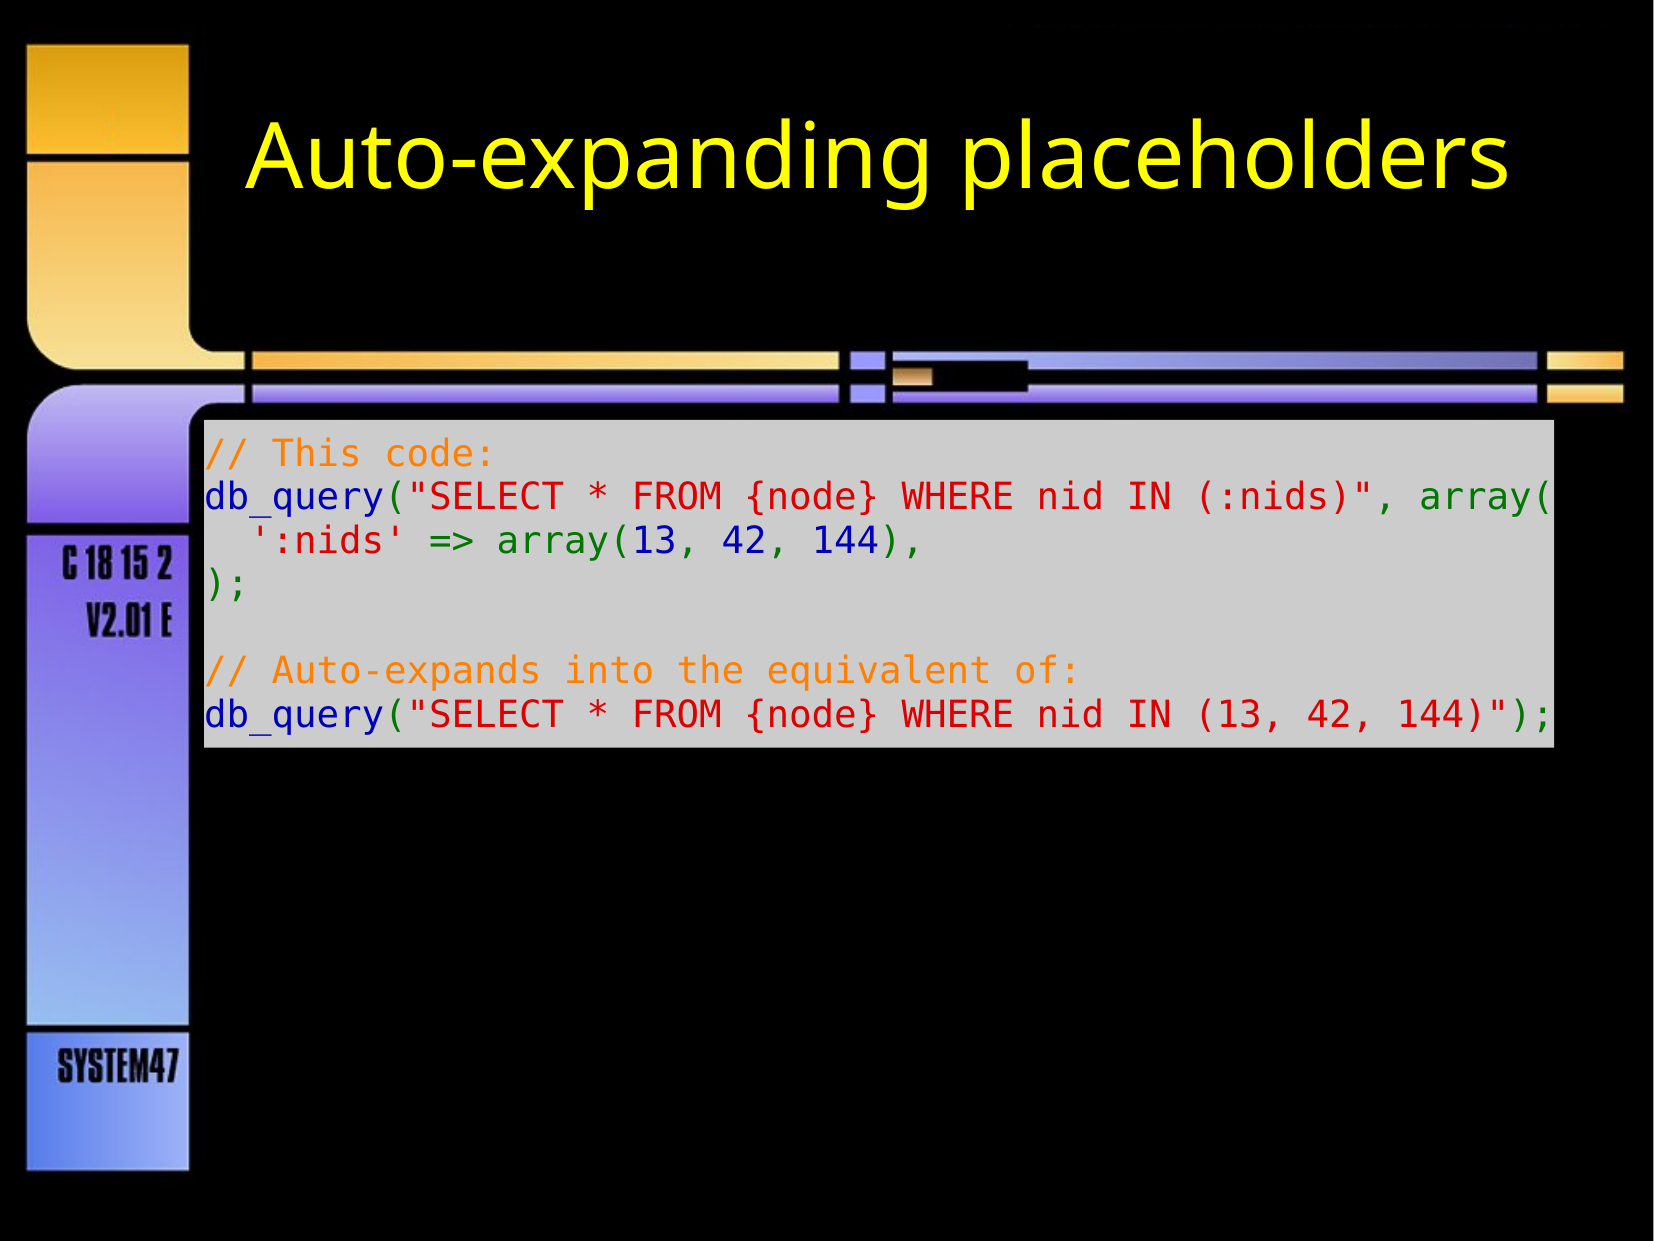

# Auto-expanding placeholders
// This code:
db_query("SELECT * FROM {node} WHERE nid IN (:nids)", array(
  ':nids' => array(13, 42, 144),
);
// Auto-expands into the equivalent of:
db_query("SELECT * FROM {node} WHERE nid IN (13, 42, 144)");